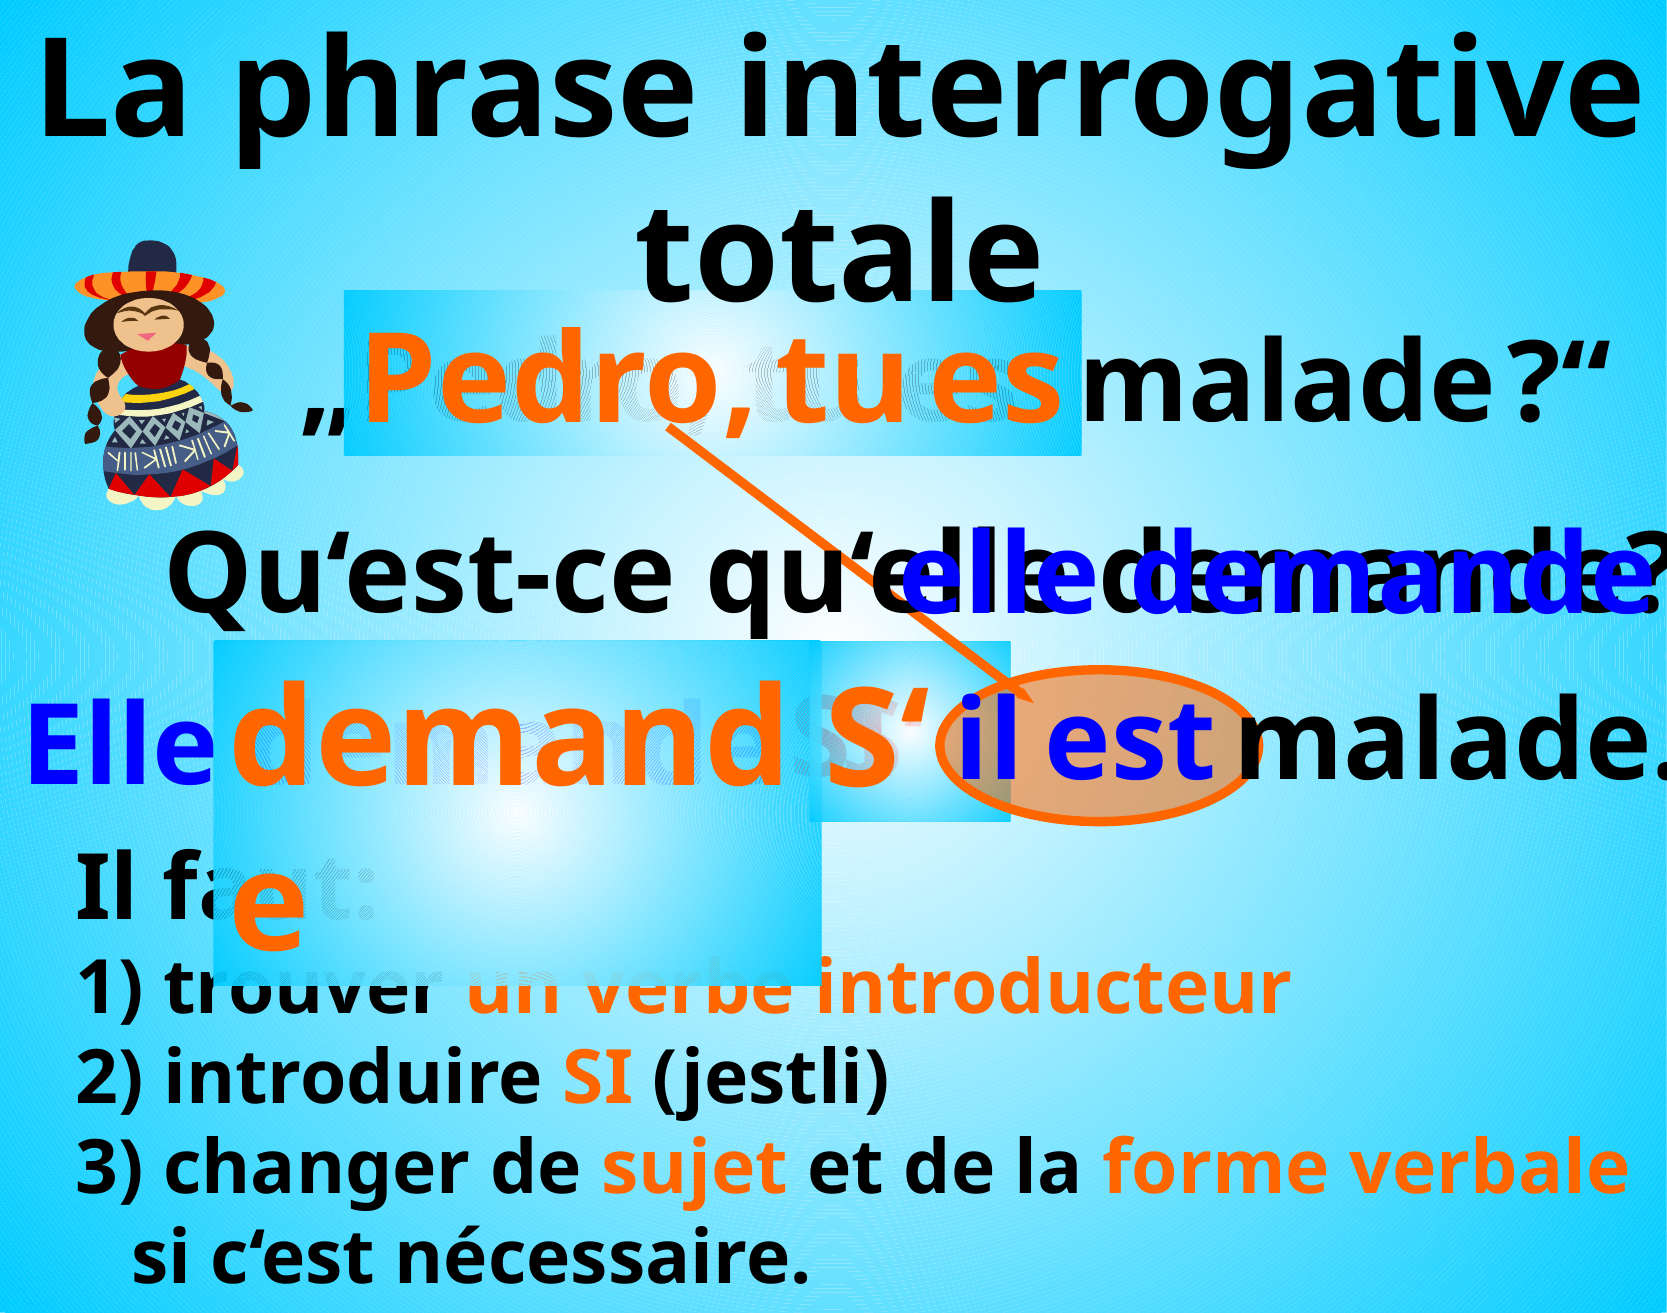

La phrase interrogative
totale
Pedro, tu es
„Pedro, tu es malade ?“
Qu‘est-ce qu‘elle demande?
elle demande
demande
S‘
SI
S‘
il est malade.
Elle demande
Il faut:
1) trouver un verbe introducteur
2) introduire SI (jestli)
3) changer de sujet et de la forme verbale si c‘est nécessaire.